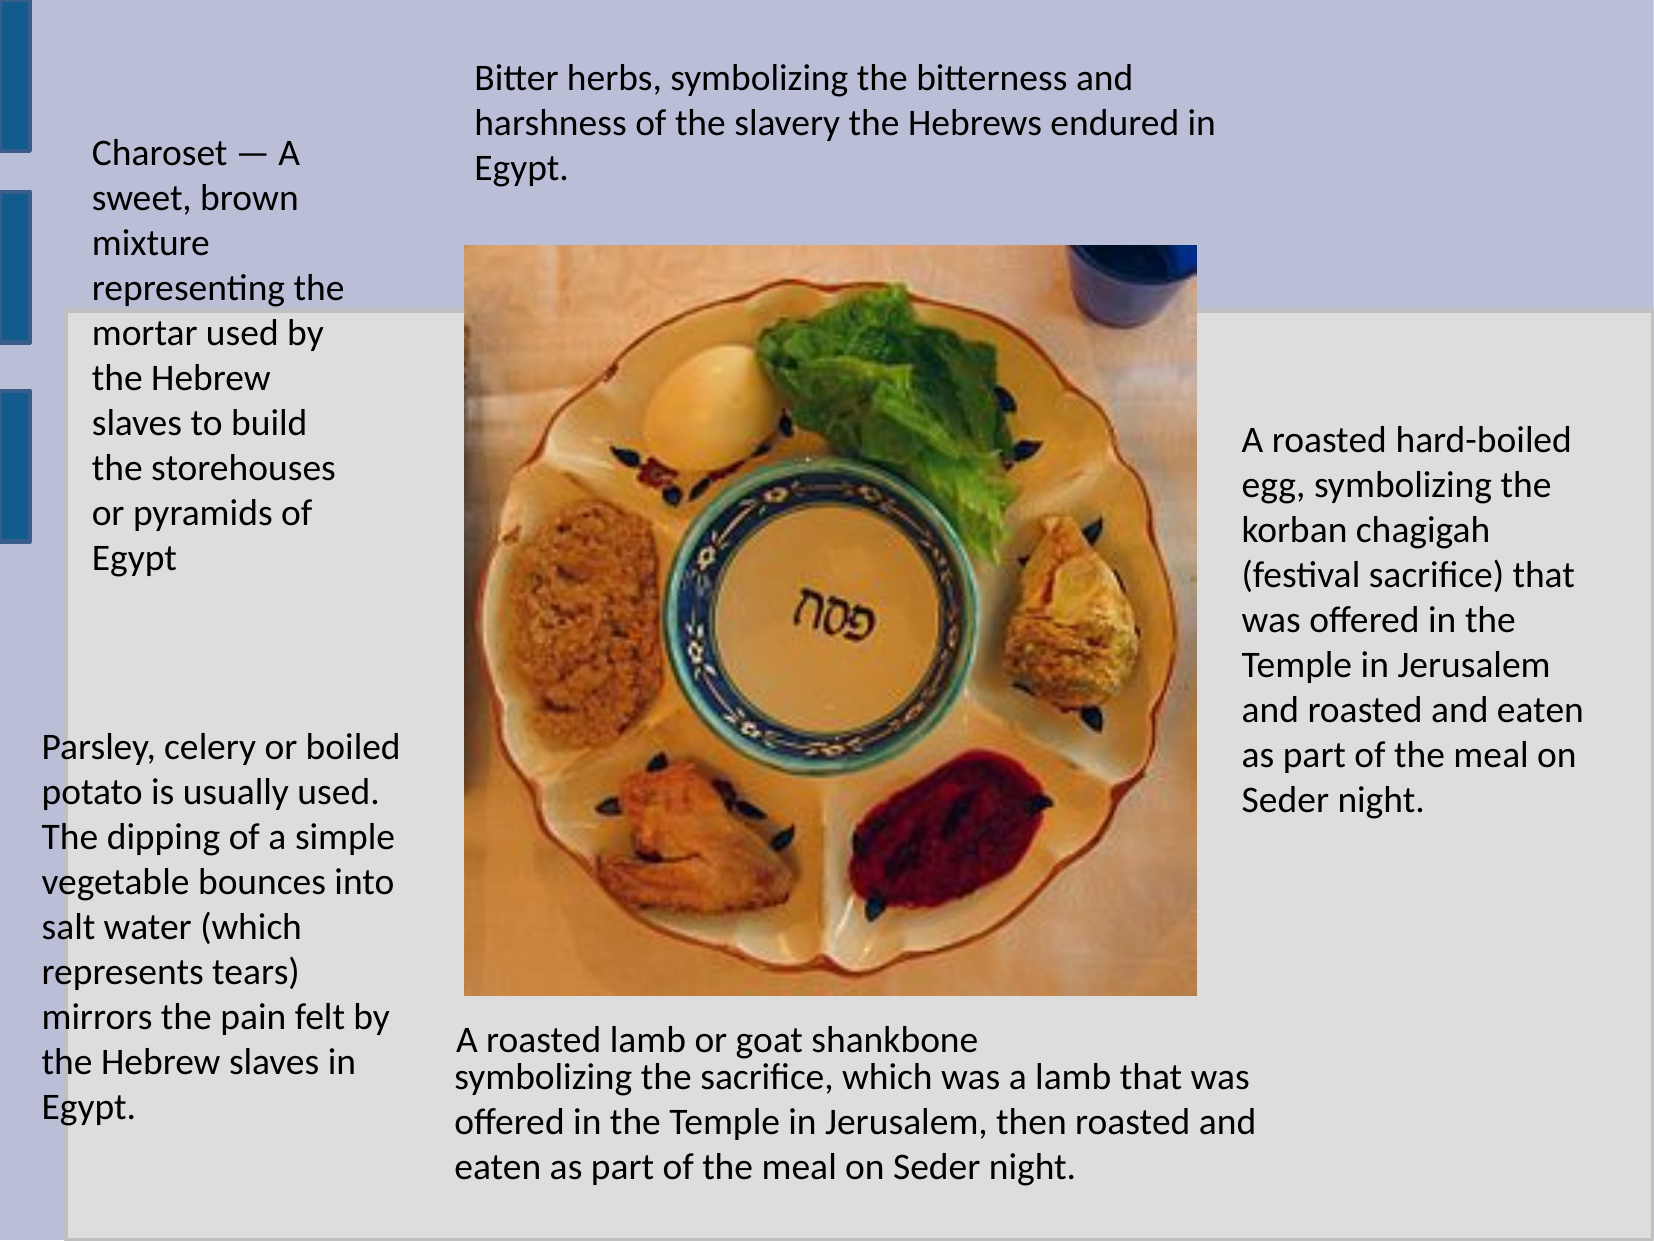

Bitter herbs, symbolizing the bitterness and harshness of the slavery the Hebrews endured in Egypt.
Charoset — A sweet, brown mixture representing the mortar used by the Hebrew slaves to build the storehouses or pyramids of Egypt
A roasted hard-boiled egg, symbolizing the korban chagigah (festival sacrifice) that was offered in the Temple in Jerusalem and roasted and eaten as part of the meal on Seder night.
Parsley, celery or boiled potato is usually used. The dipping of a simple vegetable bounces into salt water (which represents tears) mirrors the pain felt by the Hebrew slaves in Egypt.
A roasted lamb or goat shankbone
symbolizing the sacrifice, which was a lamb that was offered in the Temple in Jerusalem, then roasted and eaten as part of the meal on Seder night.